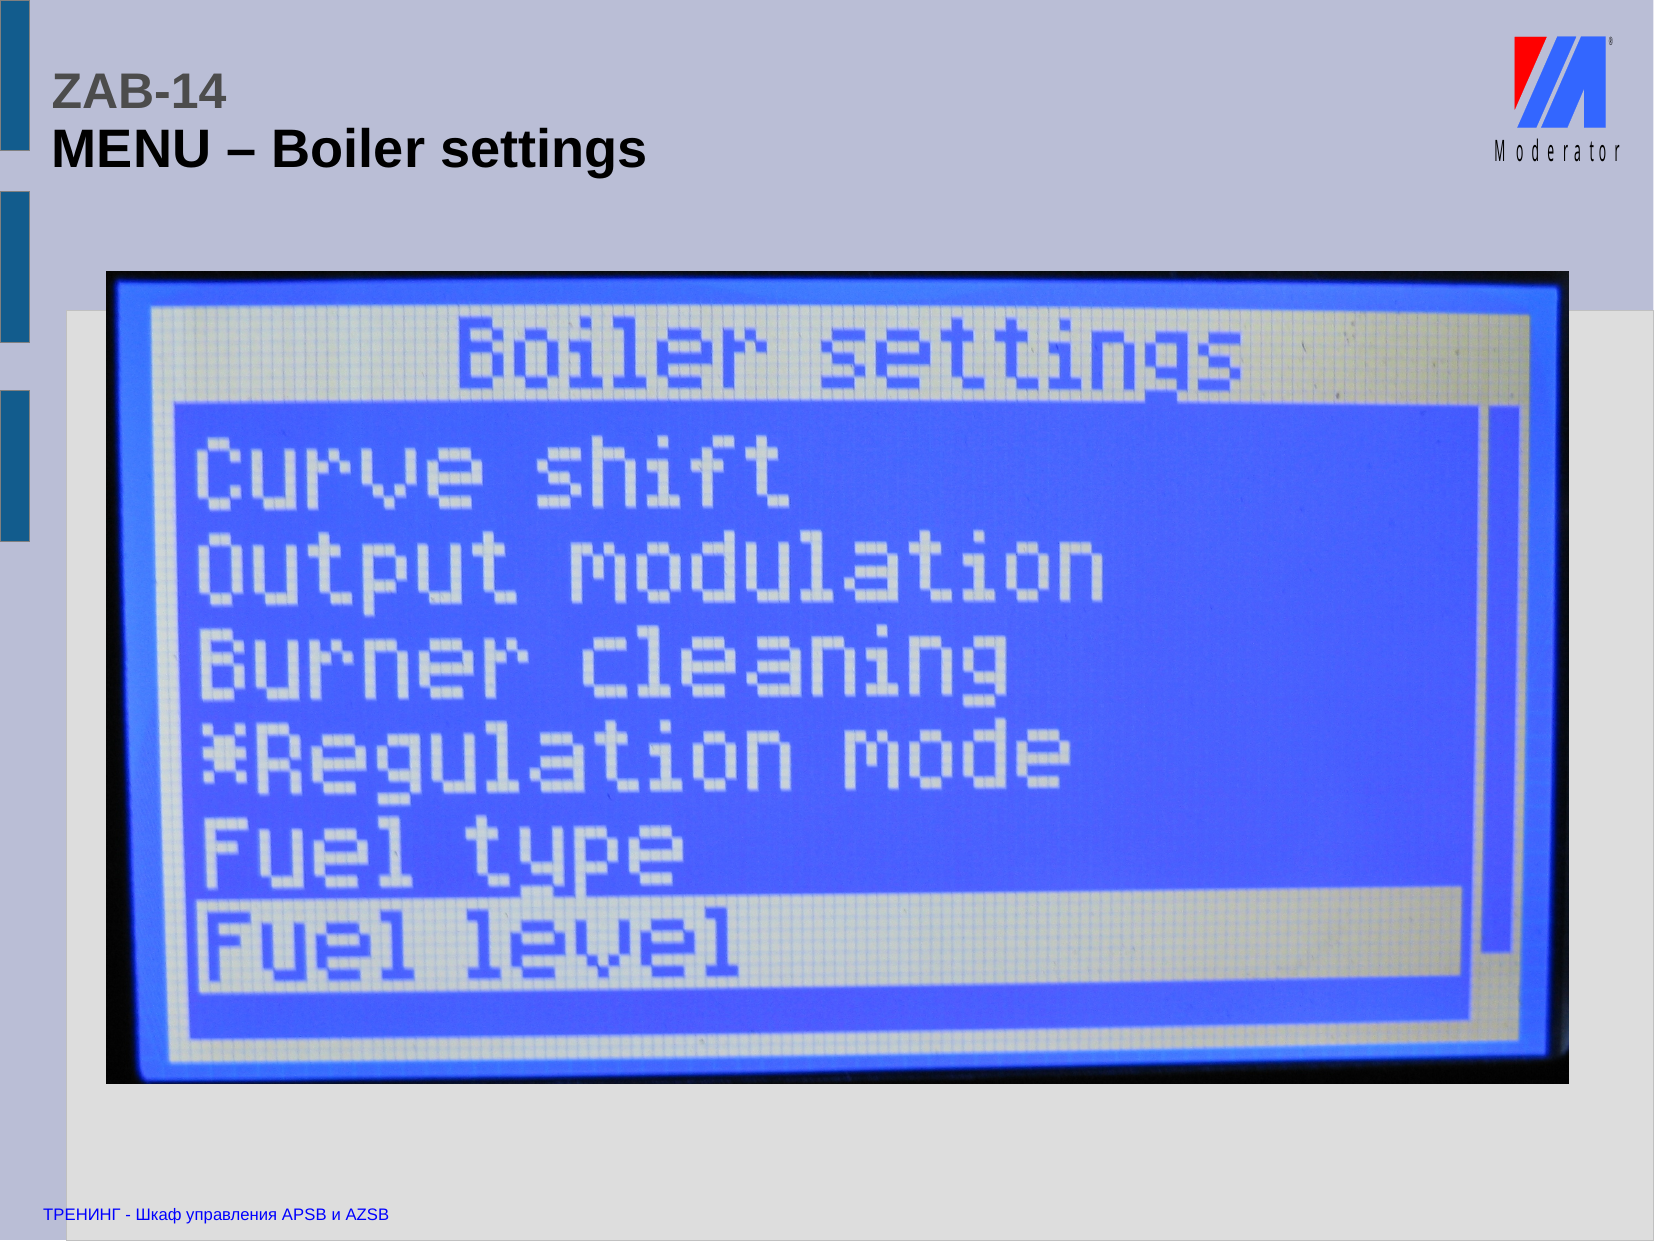

# ZAB-14 МЕNU – Boiler settings
 ТРЕНИНГ - Шкаф управления APSB и AZSB